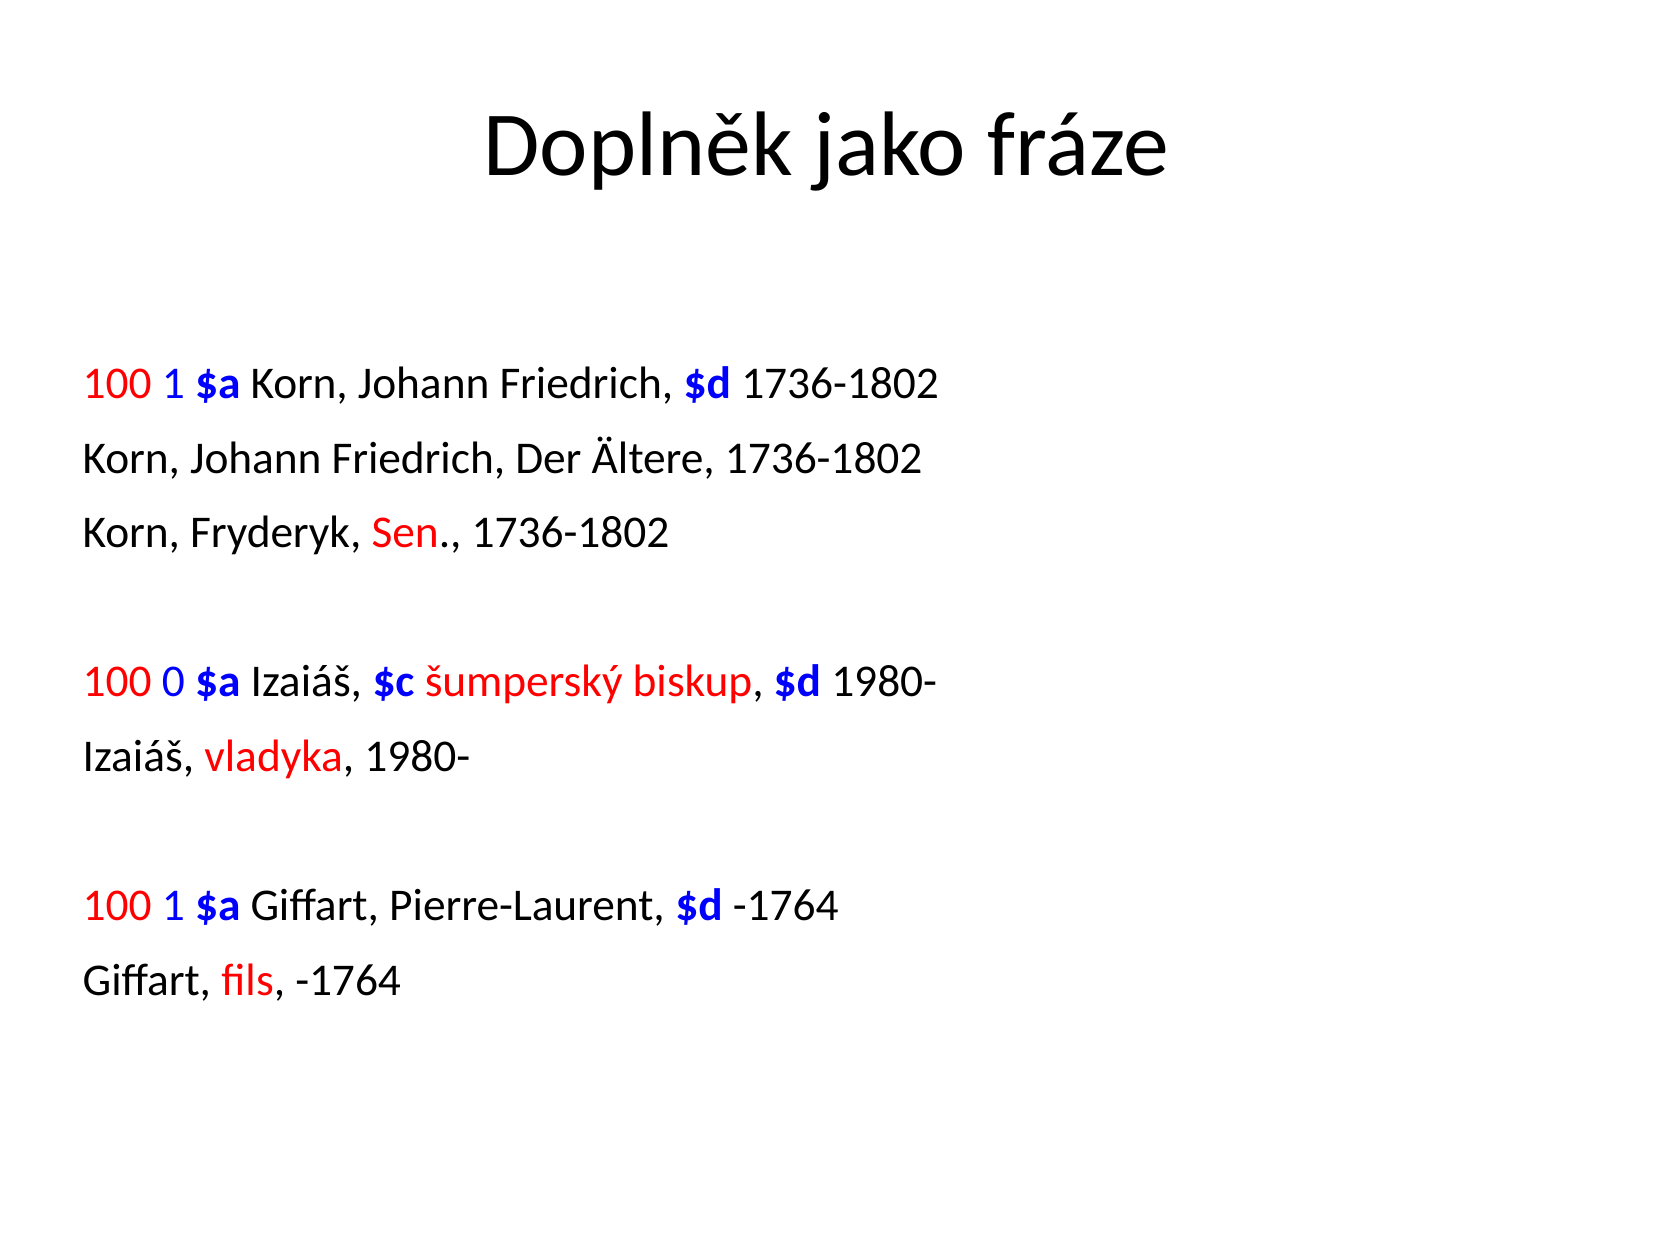

# Doplněk jako fráze
100 1 $a Korn, Johann Friedrich, $d 1736-1802
Korn, Johann Friedrich, Der Ältere, 1736-1802
Korn, Fryderyk, Sen., 1736-1802
100 0 $a Izaiáš, $c šumperský biskup, $d 1980-
Izaiáš, vladyka, 1980-
100 1 $a Giffart, Pierre-Laurent, $d -1764
Giffart, fils, -1764